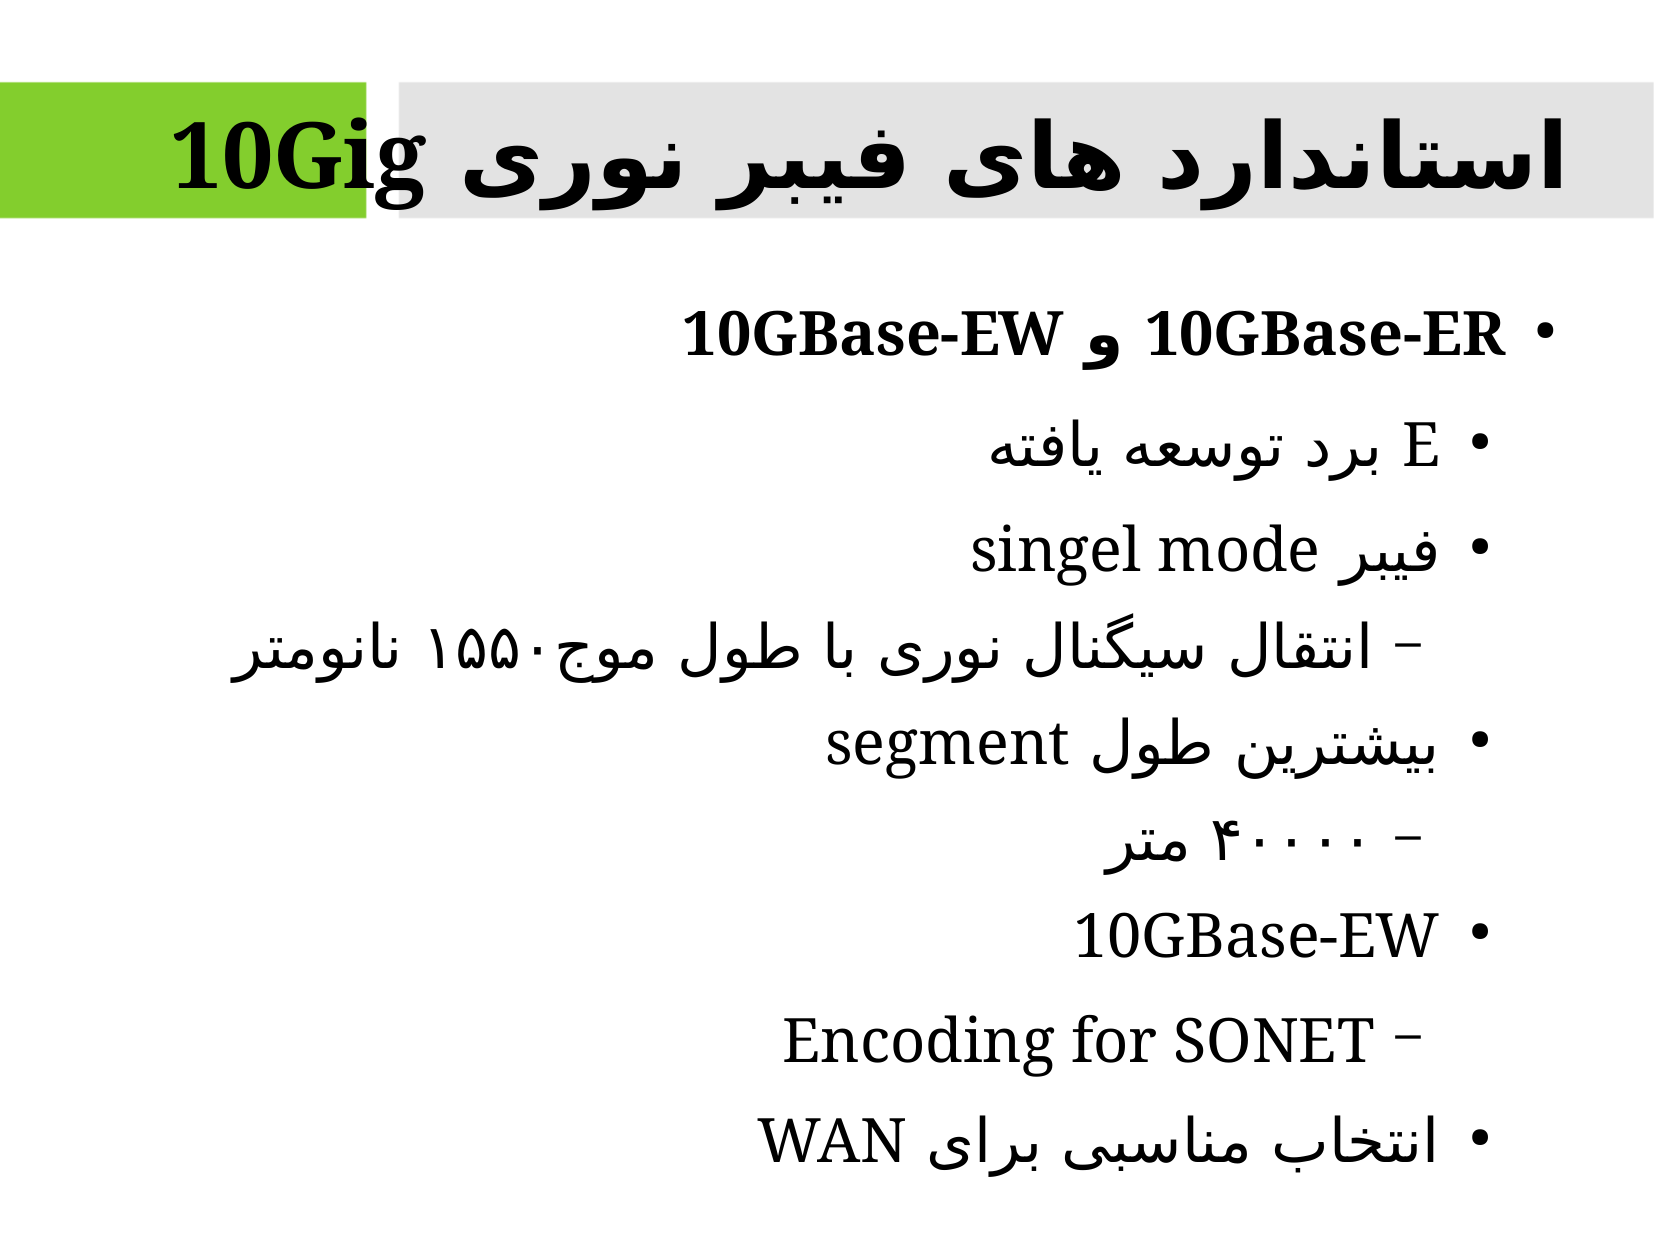

# استاندارد های فیبر نوری 10Gig
10GBase-ER و 10GBase-EW
E برد توسعه یافته
فیبر singel mode
انتقال سیگنال نوری با طول موج۱۵۵۰ نانومتر
بیشترین طول segment
۴۰۰۰۰ متر
10GBase-EW
Encoding for SONET
انتخاب مناسبی برای WAN